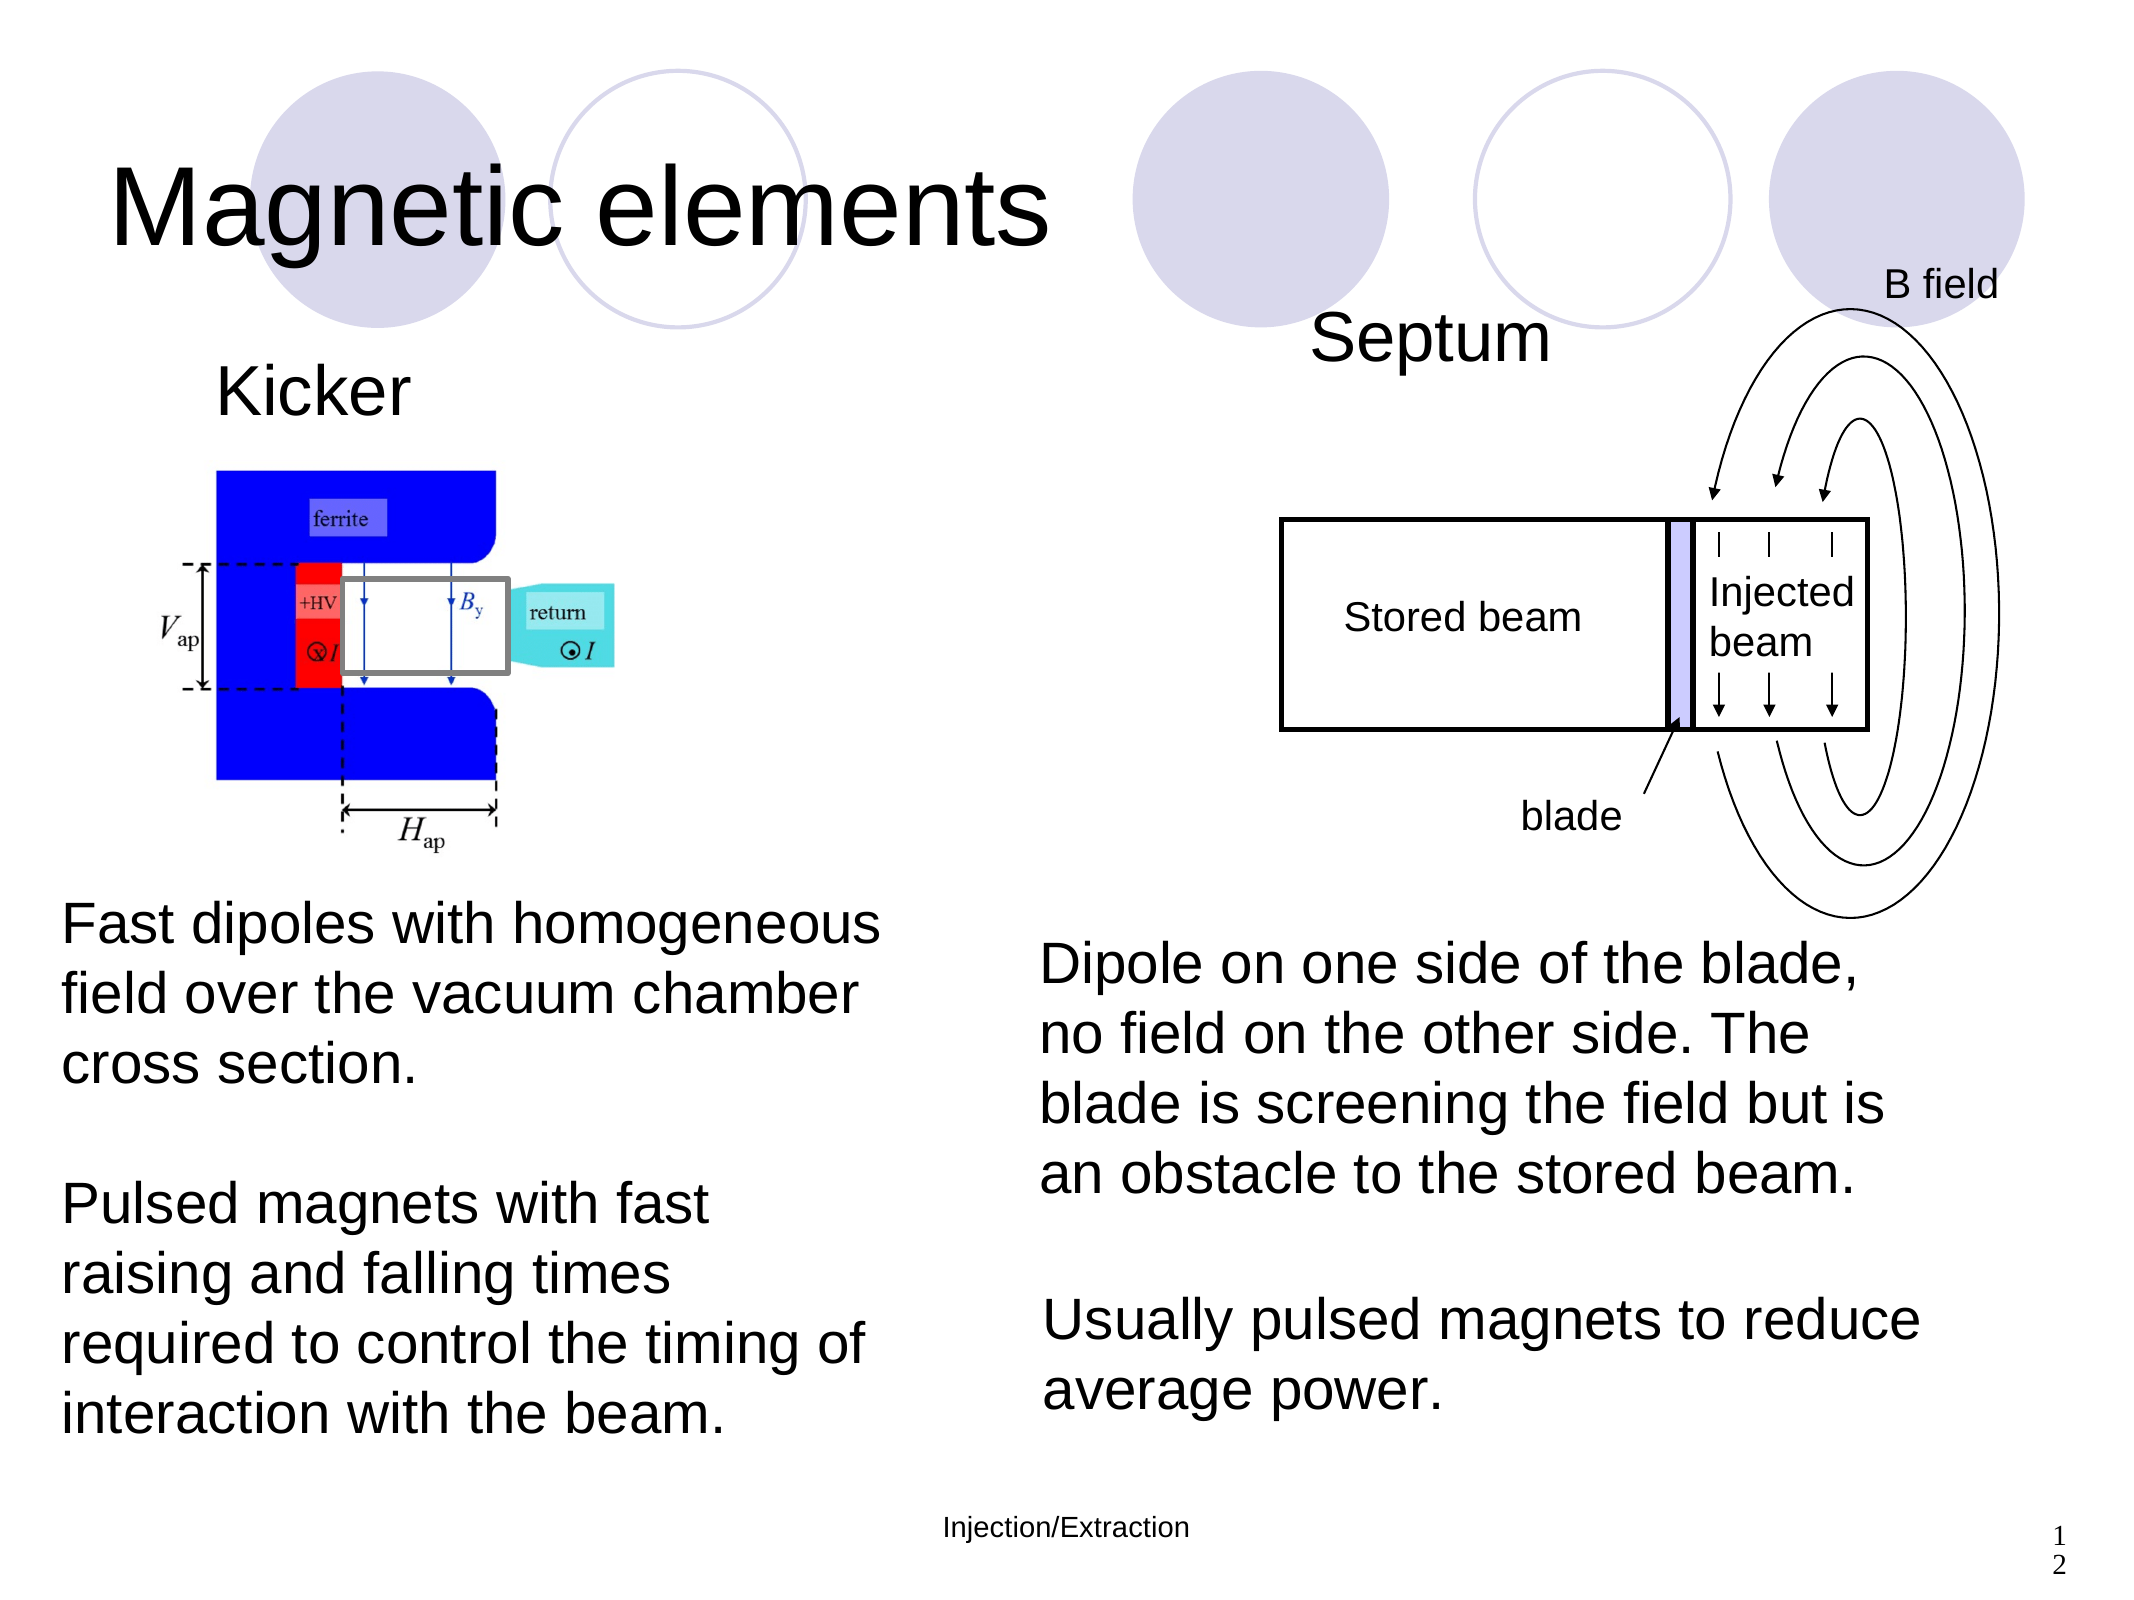

Magnetic elements
B field
Injected beam
Stored beam
blade
Septum
Kicker
Fast dipoles with homogeneous field over the vacuum chamber cross section.
Pulsed magnets with fast raising and falling times required to control the timing of interaction with the beam.
Dipole on one side of the blade, no field on the other side. The blade is screening the field but is an obstacle to the stored beam.
Usually pulsed magnets to reduce average power.
12